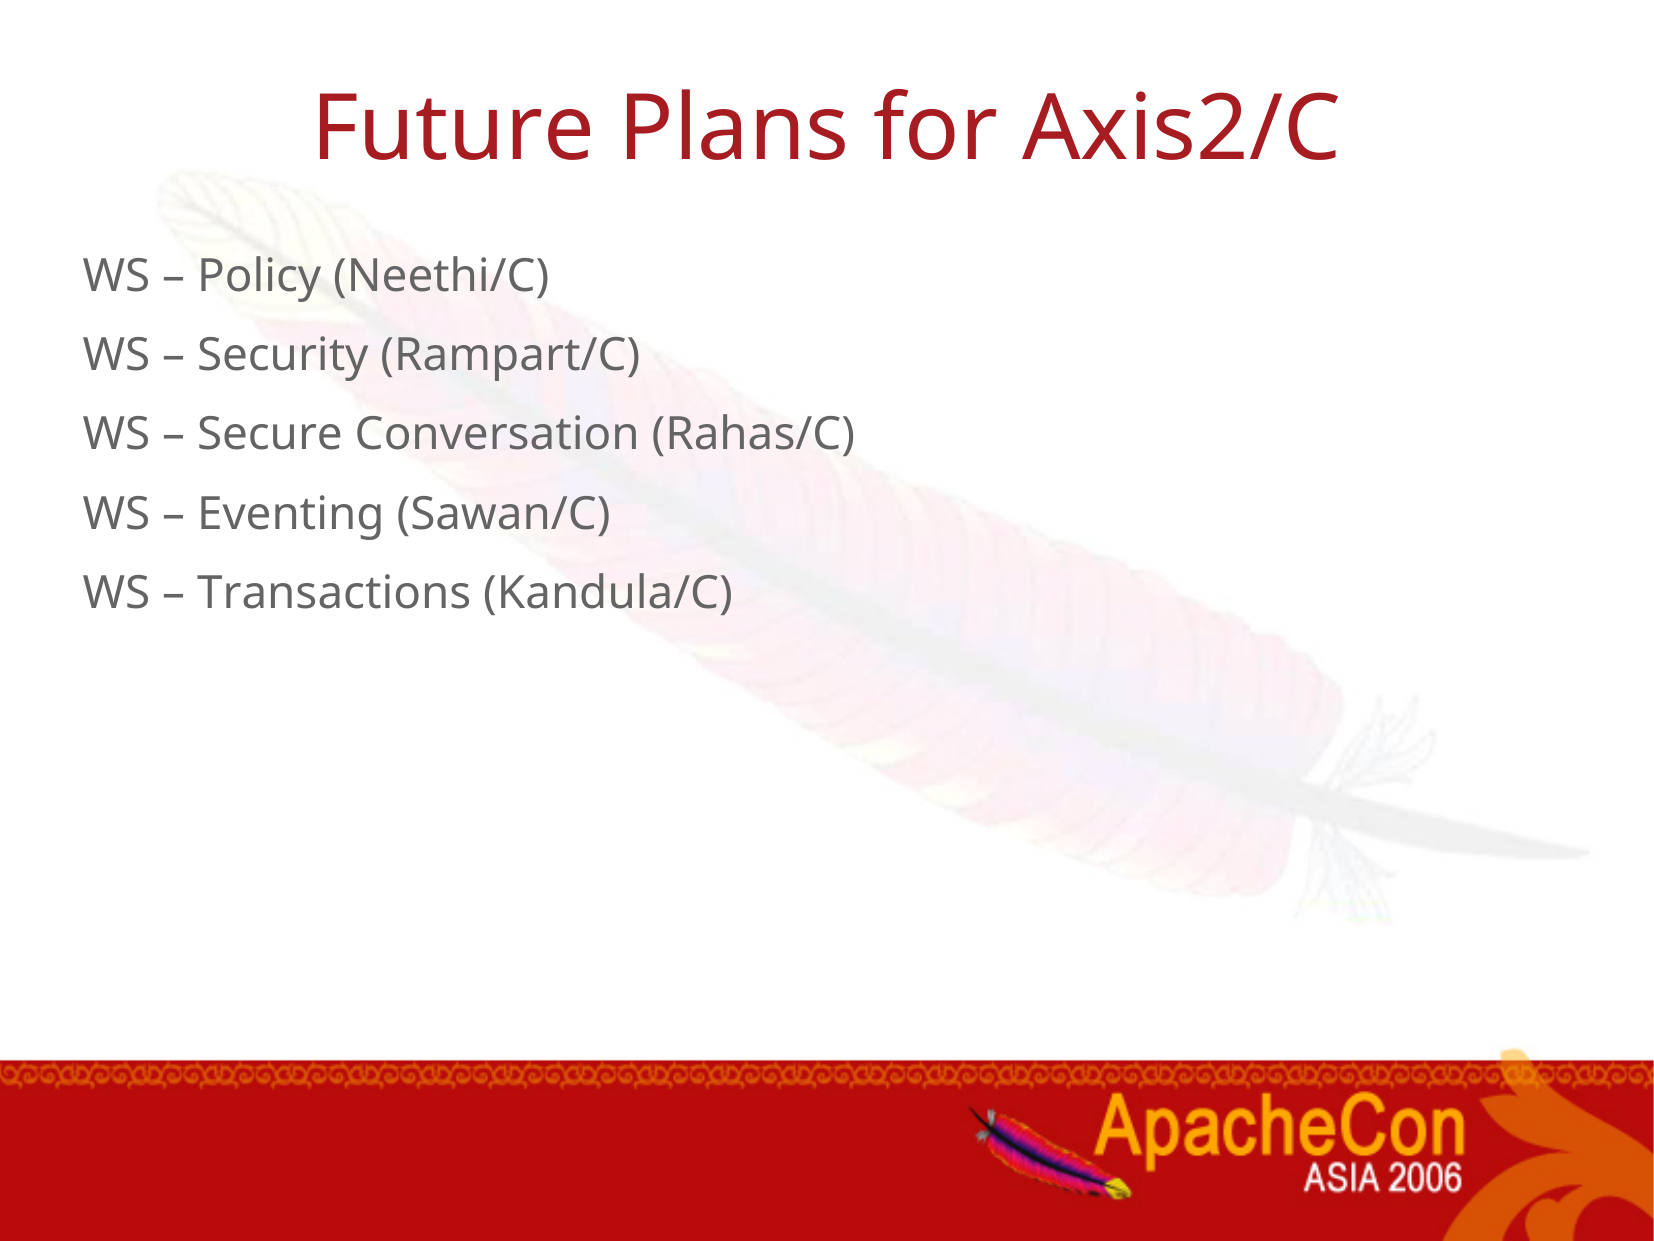

# Future Plans for Axis2/C
WS – Policy (Neethi/C)
WS – Security (Rampart/C)
WS – Secure Conversation (Rahas/C)
WS – Eventing (Sawan/C)
WS – Transactions (Kandula/C)